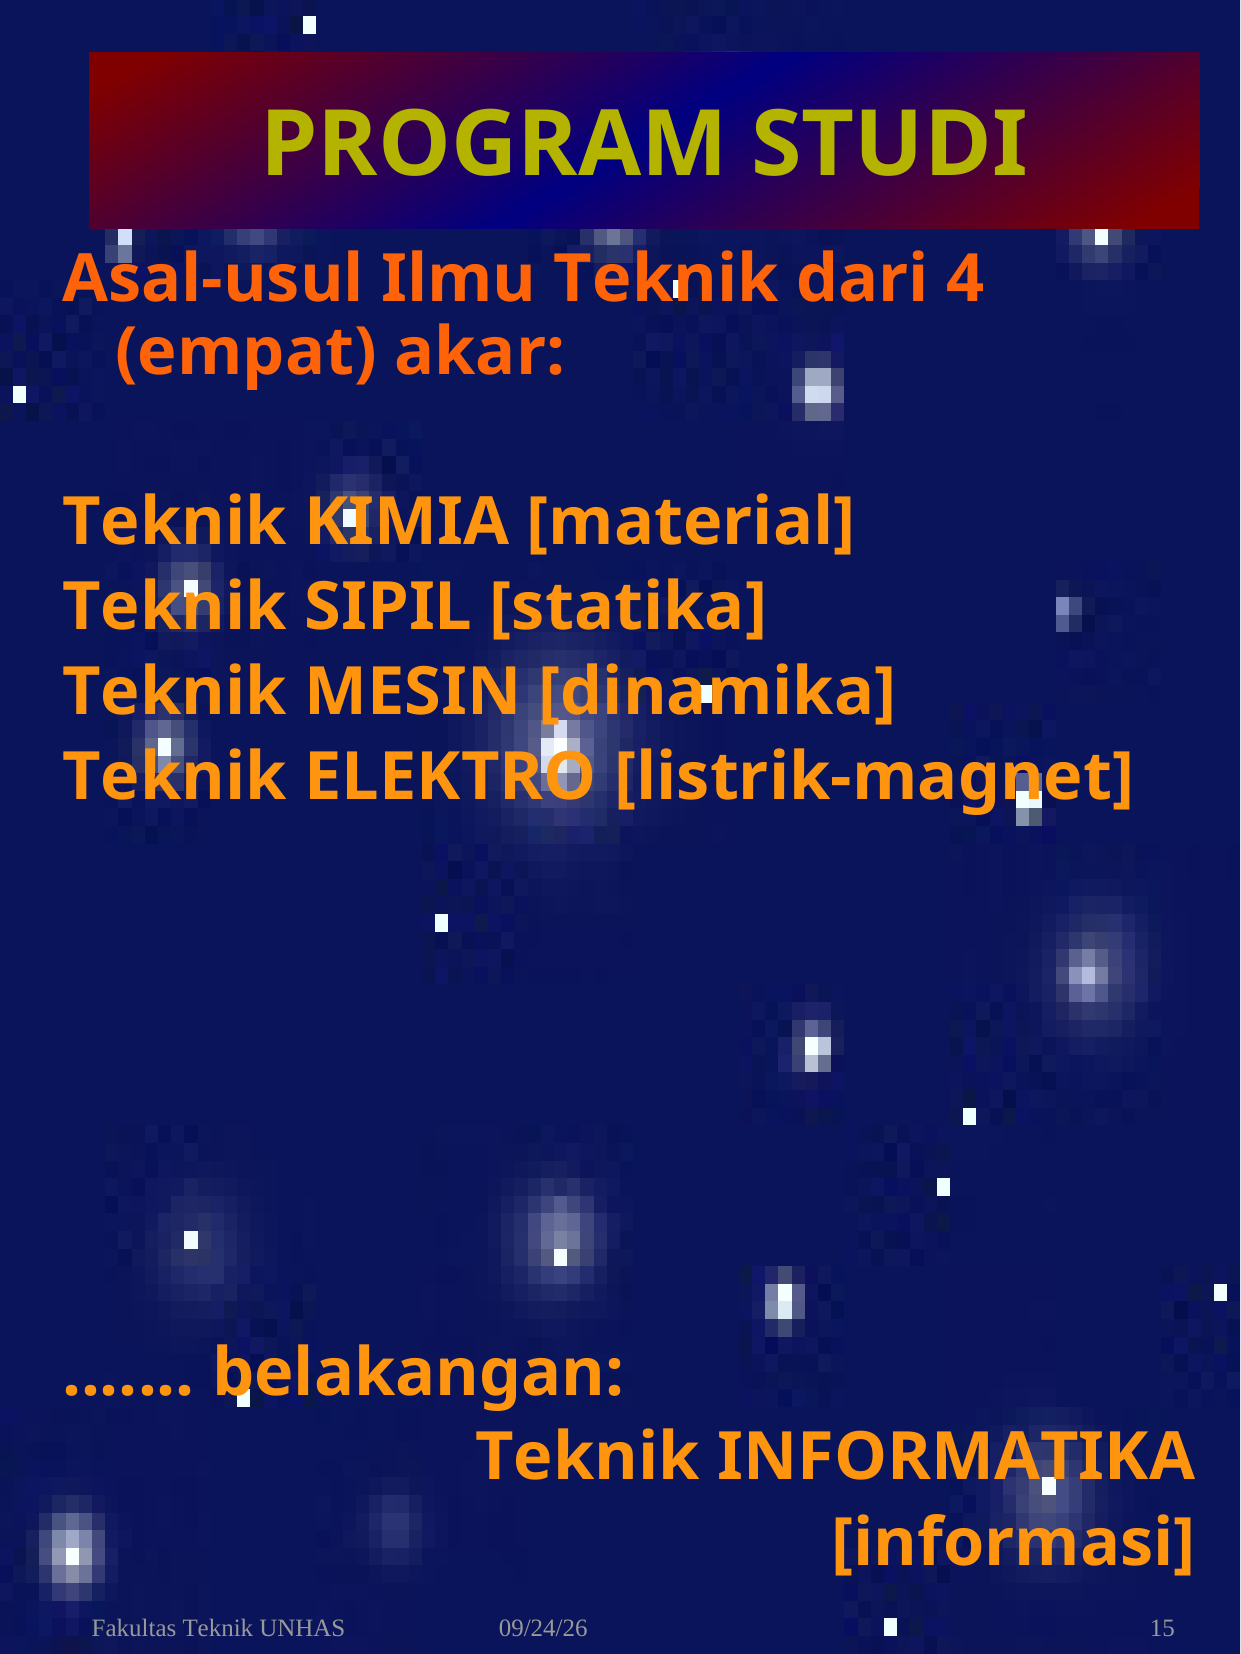

# PROGRAM STUDI
Asal-usul Ilmu Teknik dari 4 (empat) akar:
Teknik KIMIA [material]
Teknik SIPIL [statika]
Teknik MESIN [dinamika]
Teknik ELEKTRO [listrik-magnet]
....... belakangan:
 Teknik INFORMATIKA
[informasi]
Fakultas Teknik UNHAS
15